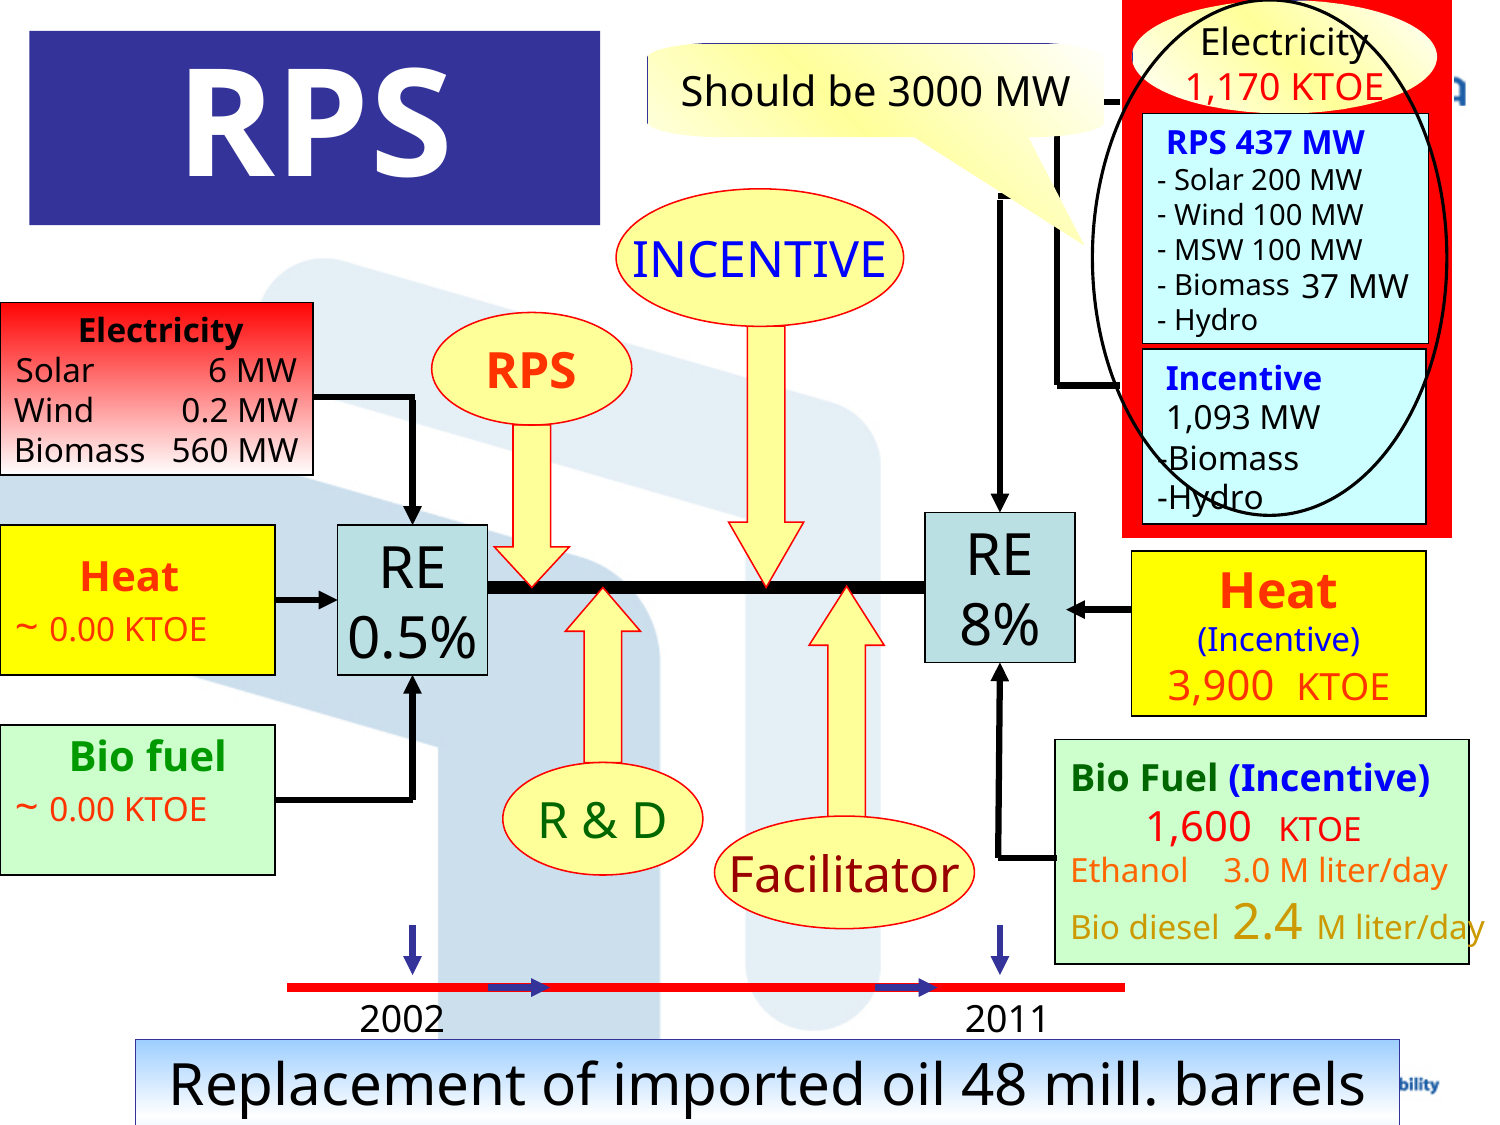

Should be 3000 MW
Electricity
1,170 KTOE
# RPS
 RPS 437 MW
- Solar 200 MW
 Wind 100 MW
 MSW 100 MW
- Biomass
- Hydro
INCENTIVE
37 MW
 Electricity
Solar 6 MW
Wind 0.2 MW
Biomass 560 MW
RPS
 Incentive
 1,093 MW
-Biomass
-Hydro
RE
8%
 Heat
~ 0.00 KTOE
RE
0.5%
Heat
(Incentive)
3,900 KTOE
 Bio fuel
~ 0.00 KTOE
Bio Fuel (Incentive)
 1,600 KTOE
Ethanol 3.0 M liter/day
Bio diesel 2.4 M liter/day
R & D
Facilitator
2002
2011
Replacement of imported oil 48 mill. barrels values US$ 2,800 Mil